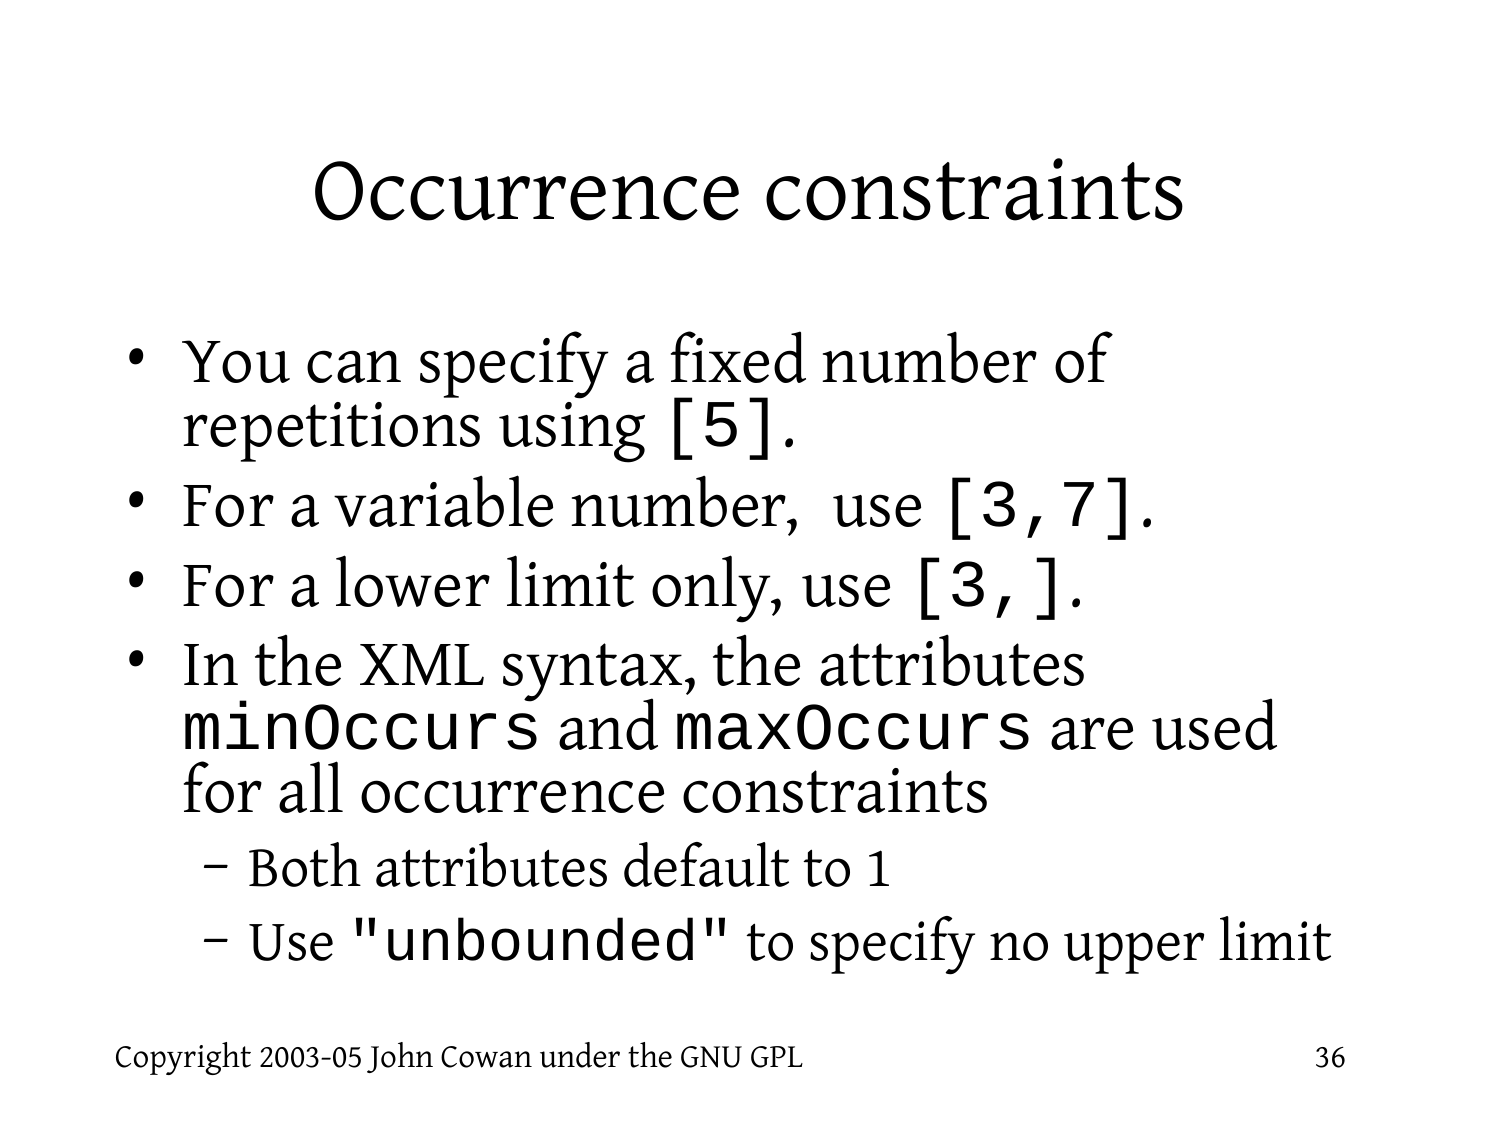

# Occurrence constraints
You can specify a fixed number of repetitions using [5].
For a variable number, use [3,7].
For a lower limit only, use [3,].
In the XML syntax, the attributes minOccurs and maxOccurs are used for all occurrence constraints
Both attributes default to 1
Use "unbounded" to specify no upper limit